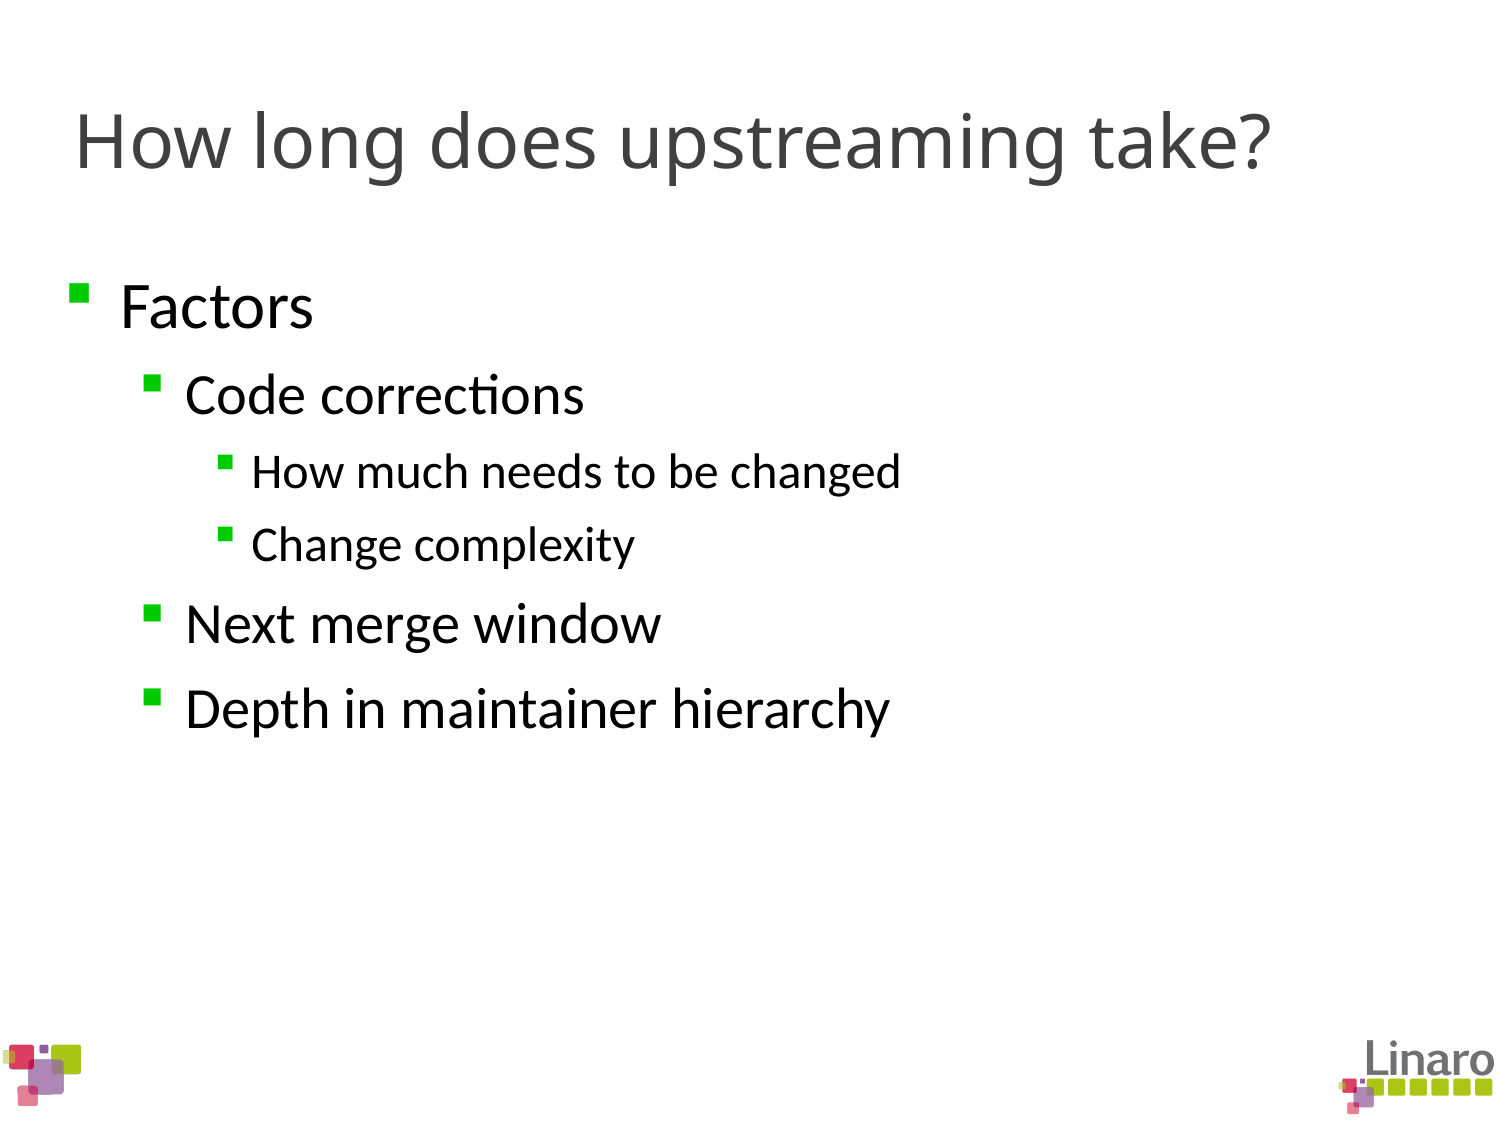

# How long does upstreaming take?
Factors
Code corrections
How much needs to be changed
Change complexity
Next merge window
Depth in maintainer hierarchy